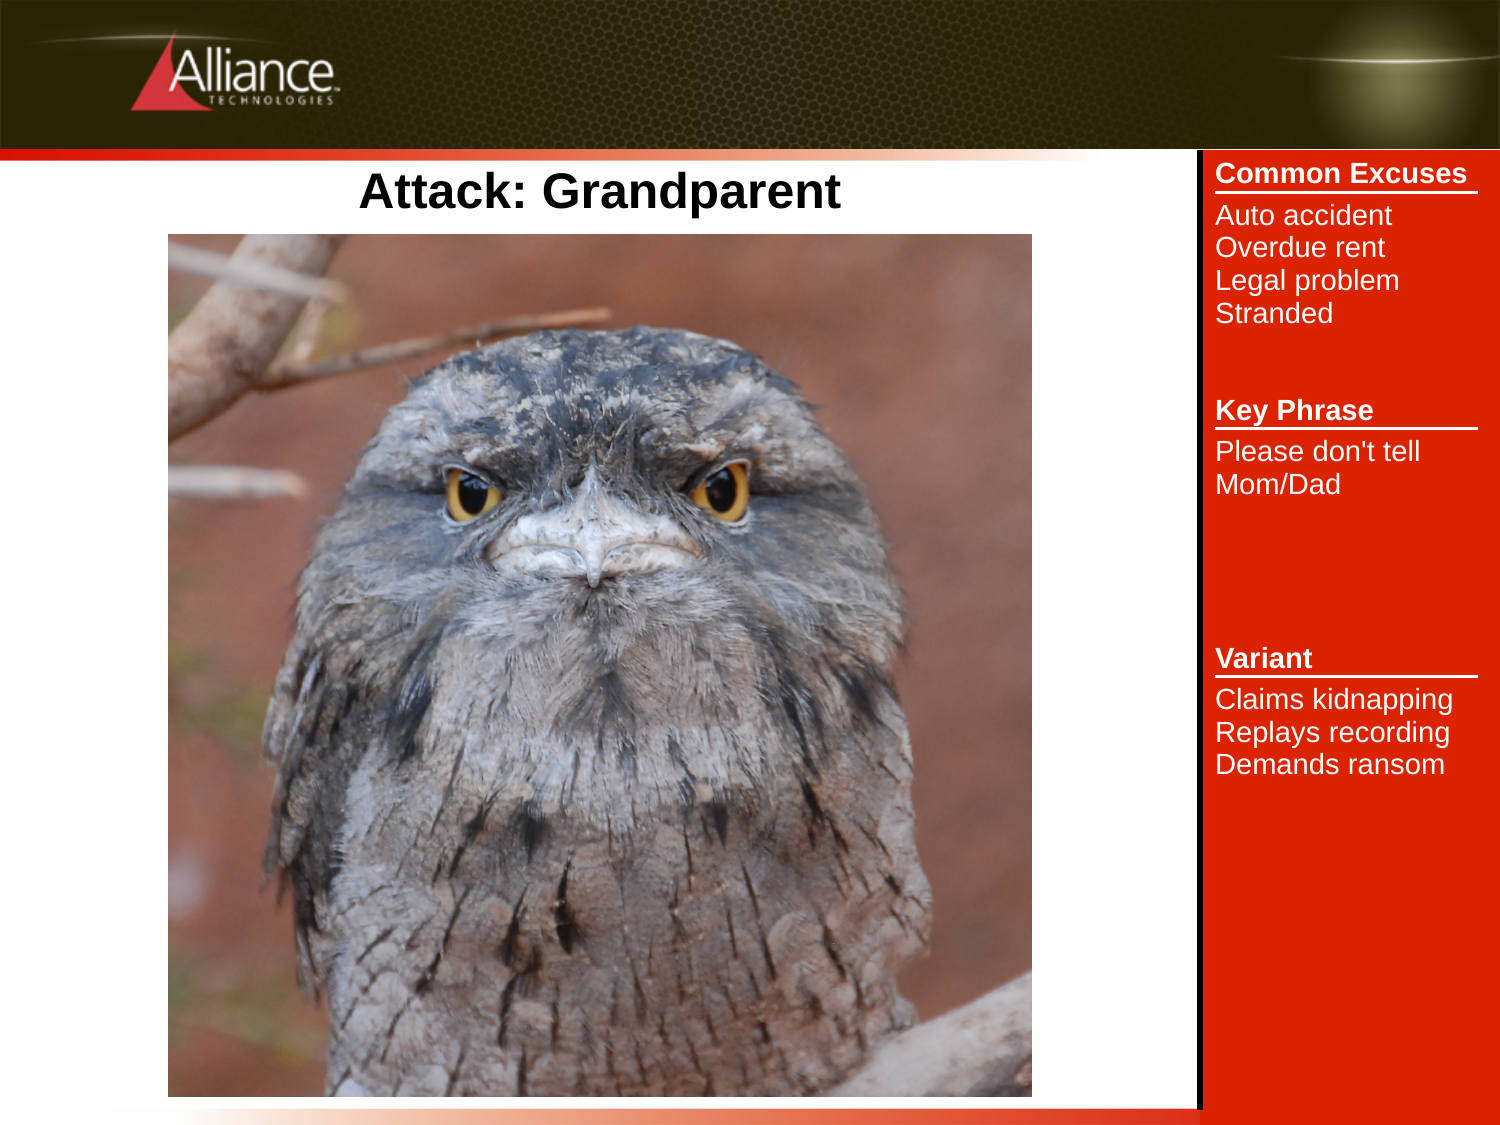

Common Excuses
Attack: Grandparent
Auto accident
Overdue rent
Legal problem
Stranded
Key Phrase
Please don't tell Mom/Dad
Variant
Claims kidnapping
Replays recording
Demands ransom